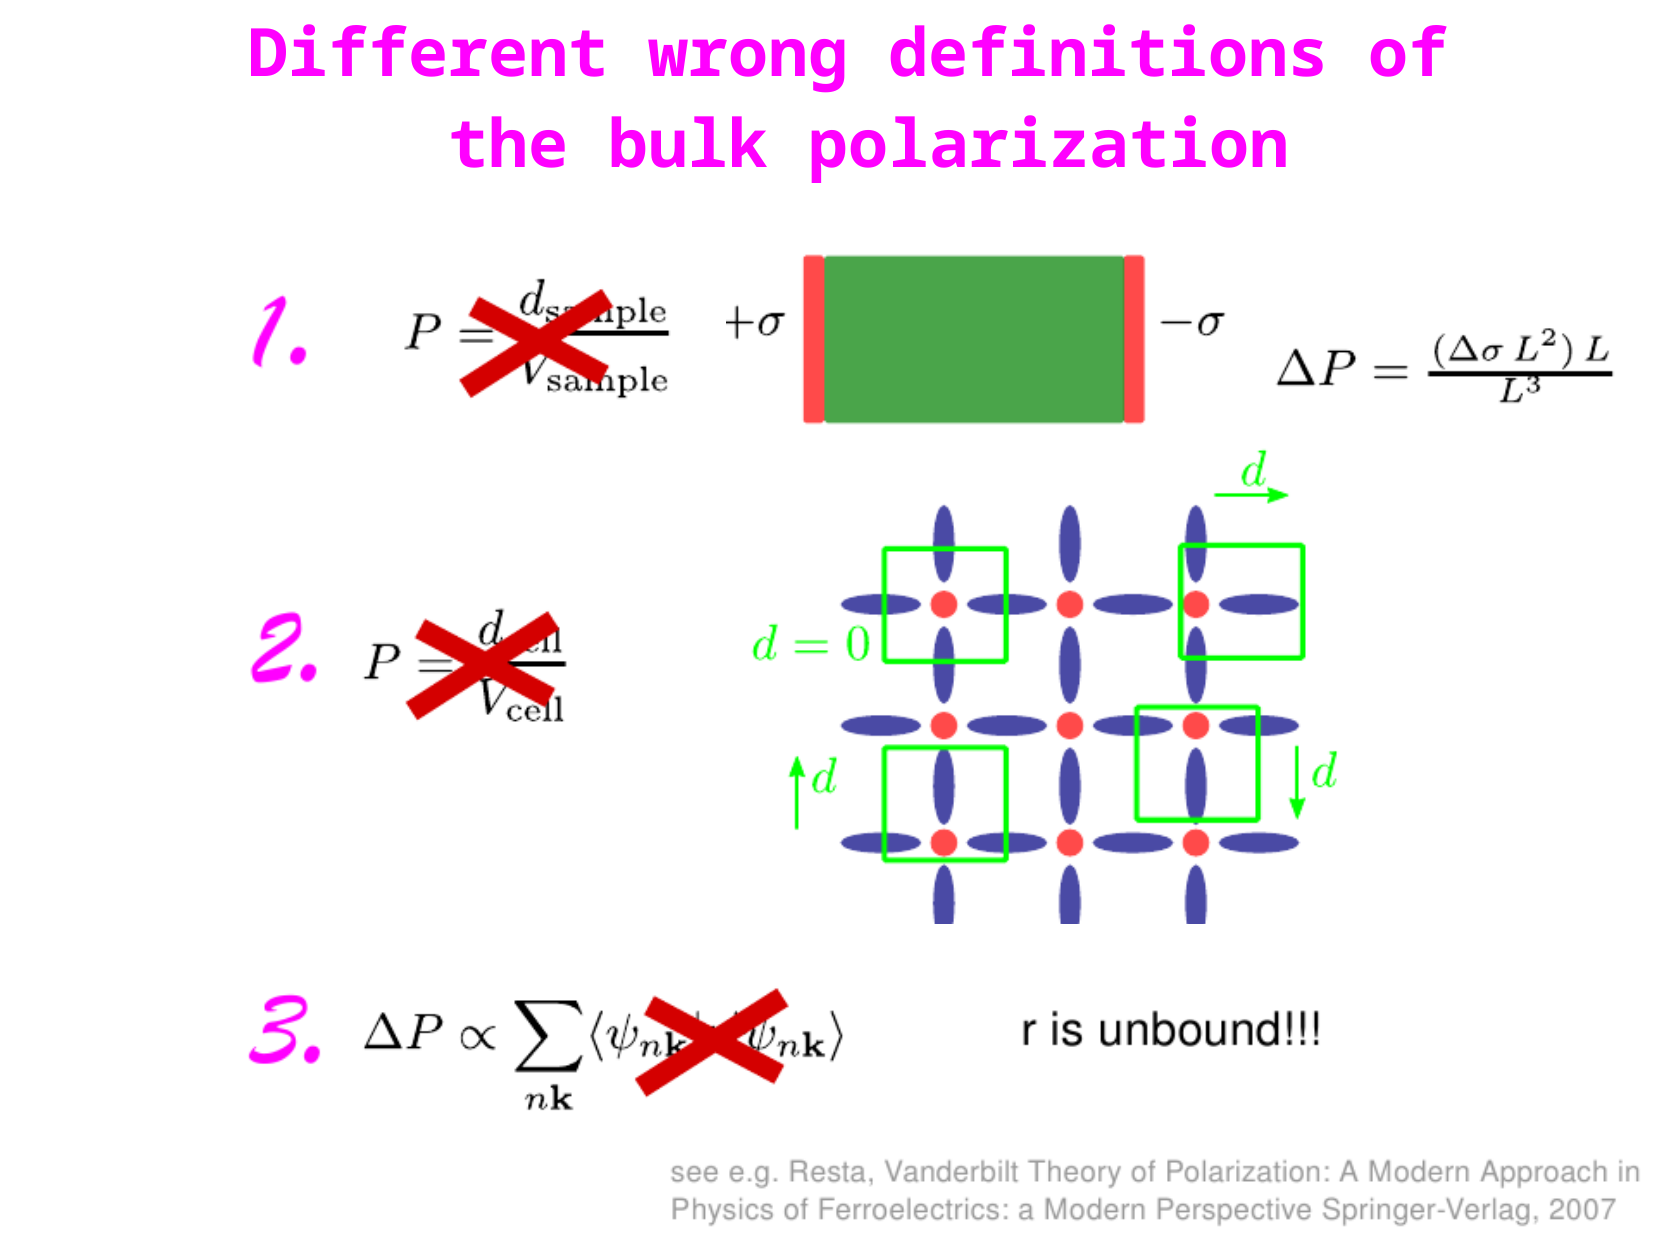

# Different wrong definitions of the bulk polarization